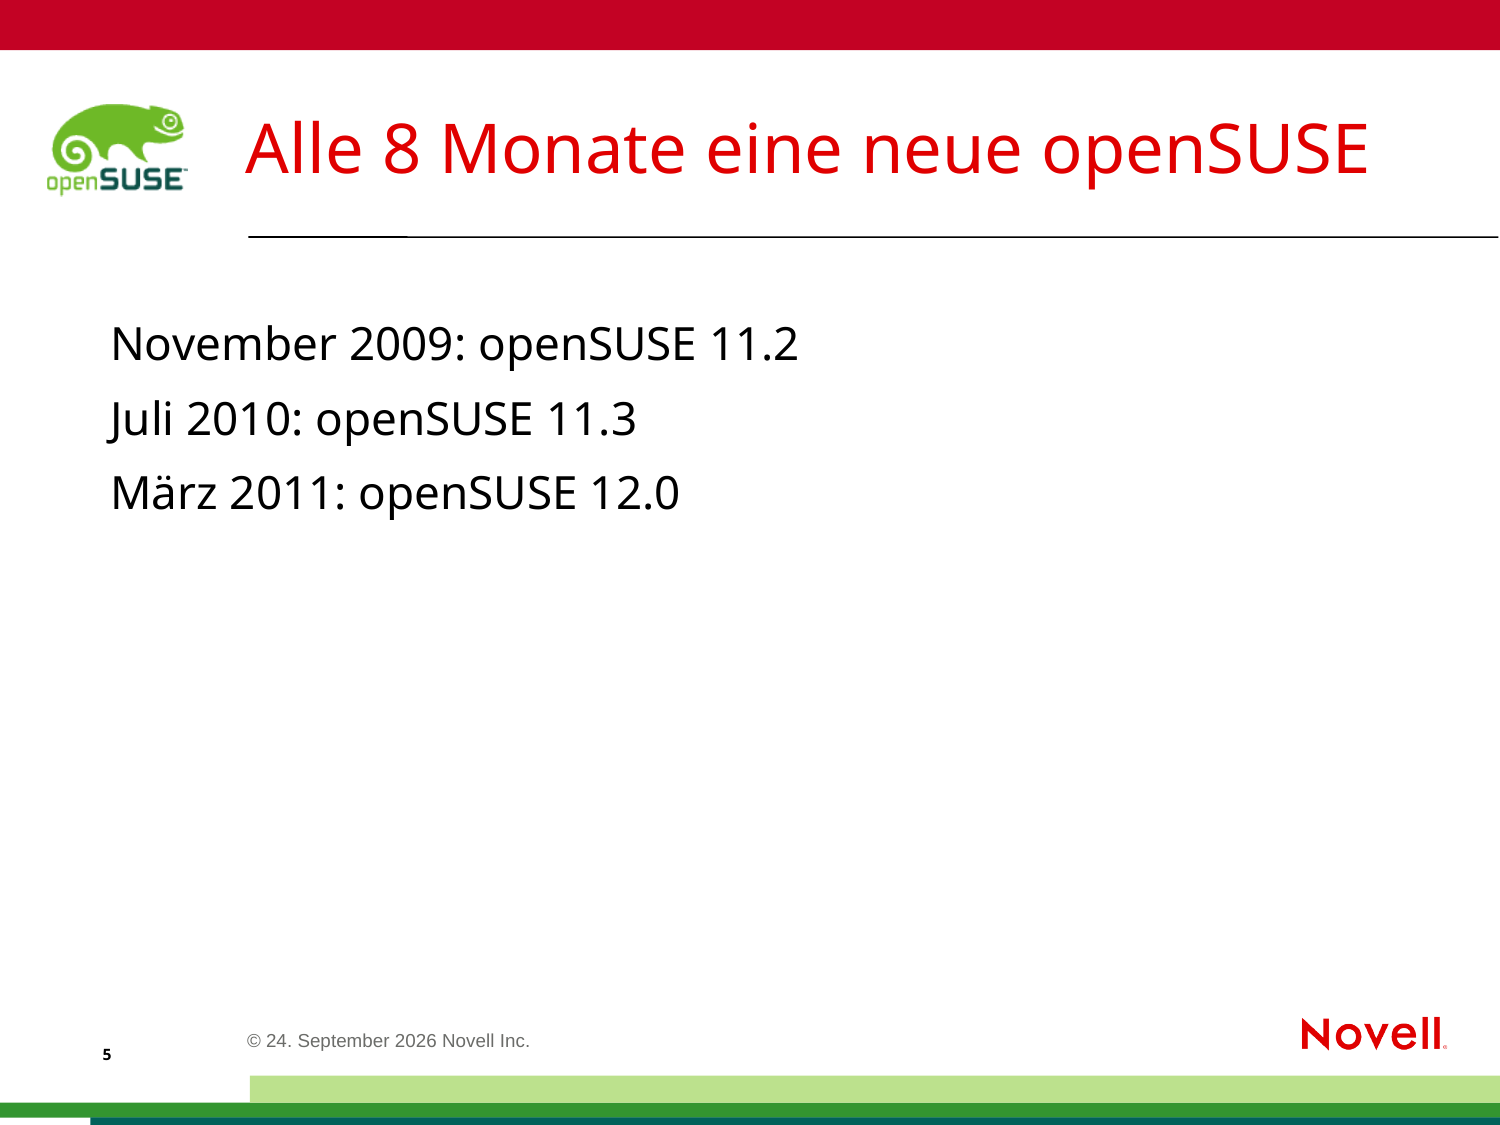

# Alle 8 Monate eine neue openSUSE
November 2009: openSUSE 11.2
Juli 2010: openSUSE 11.3
März 2011: openSUSE 12.0